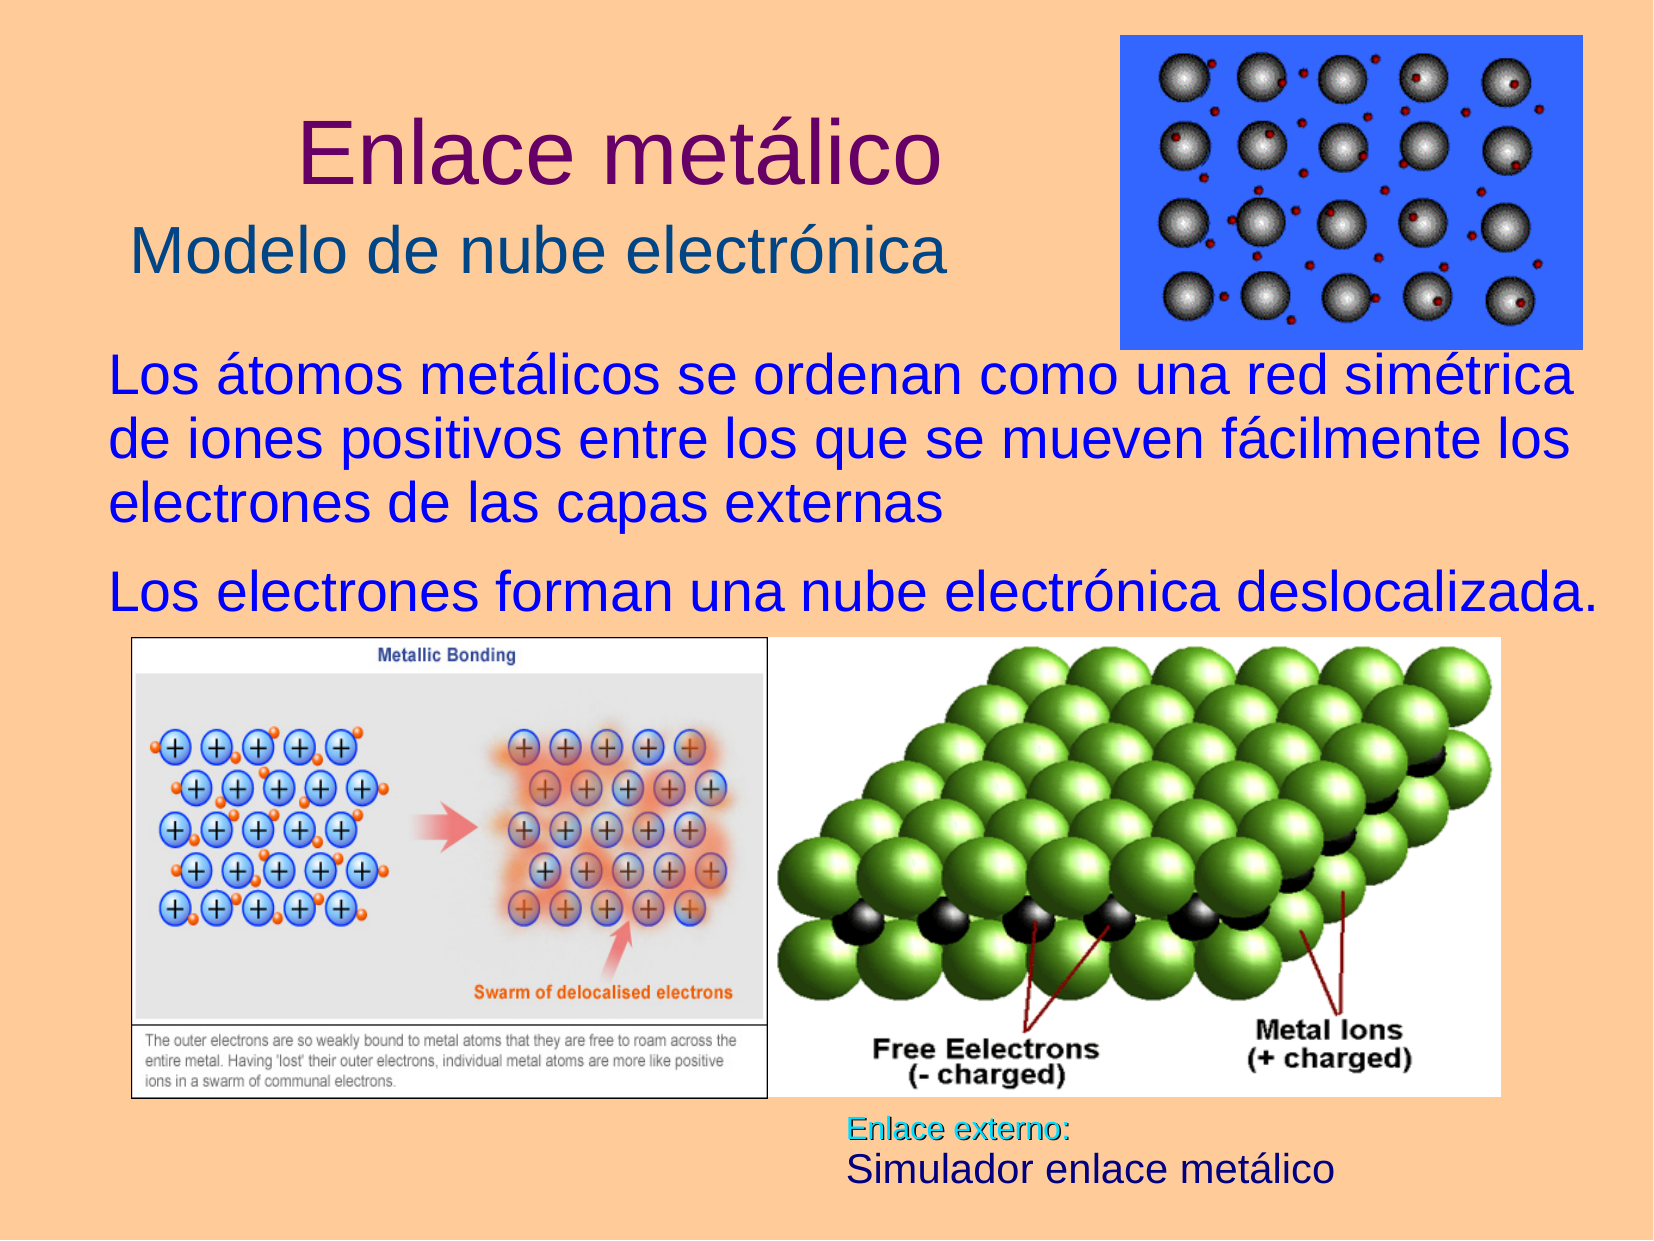

# Enlace metálico
Modelo de nube electrónica
Los átomos metálicos se ordenan como una red simétrica de iones positivos entre los que se mueven fácilmente los electrones de las capas externas
Los electrones forman una nube electrónica deslocalizada.
Enlace externo:Simulador enlace metálico